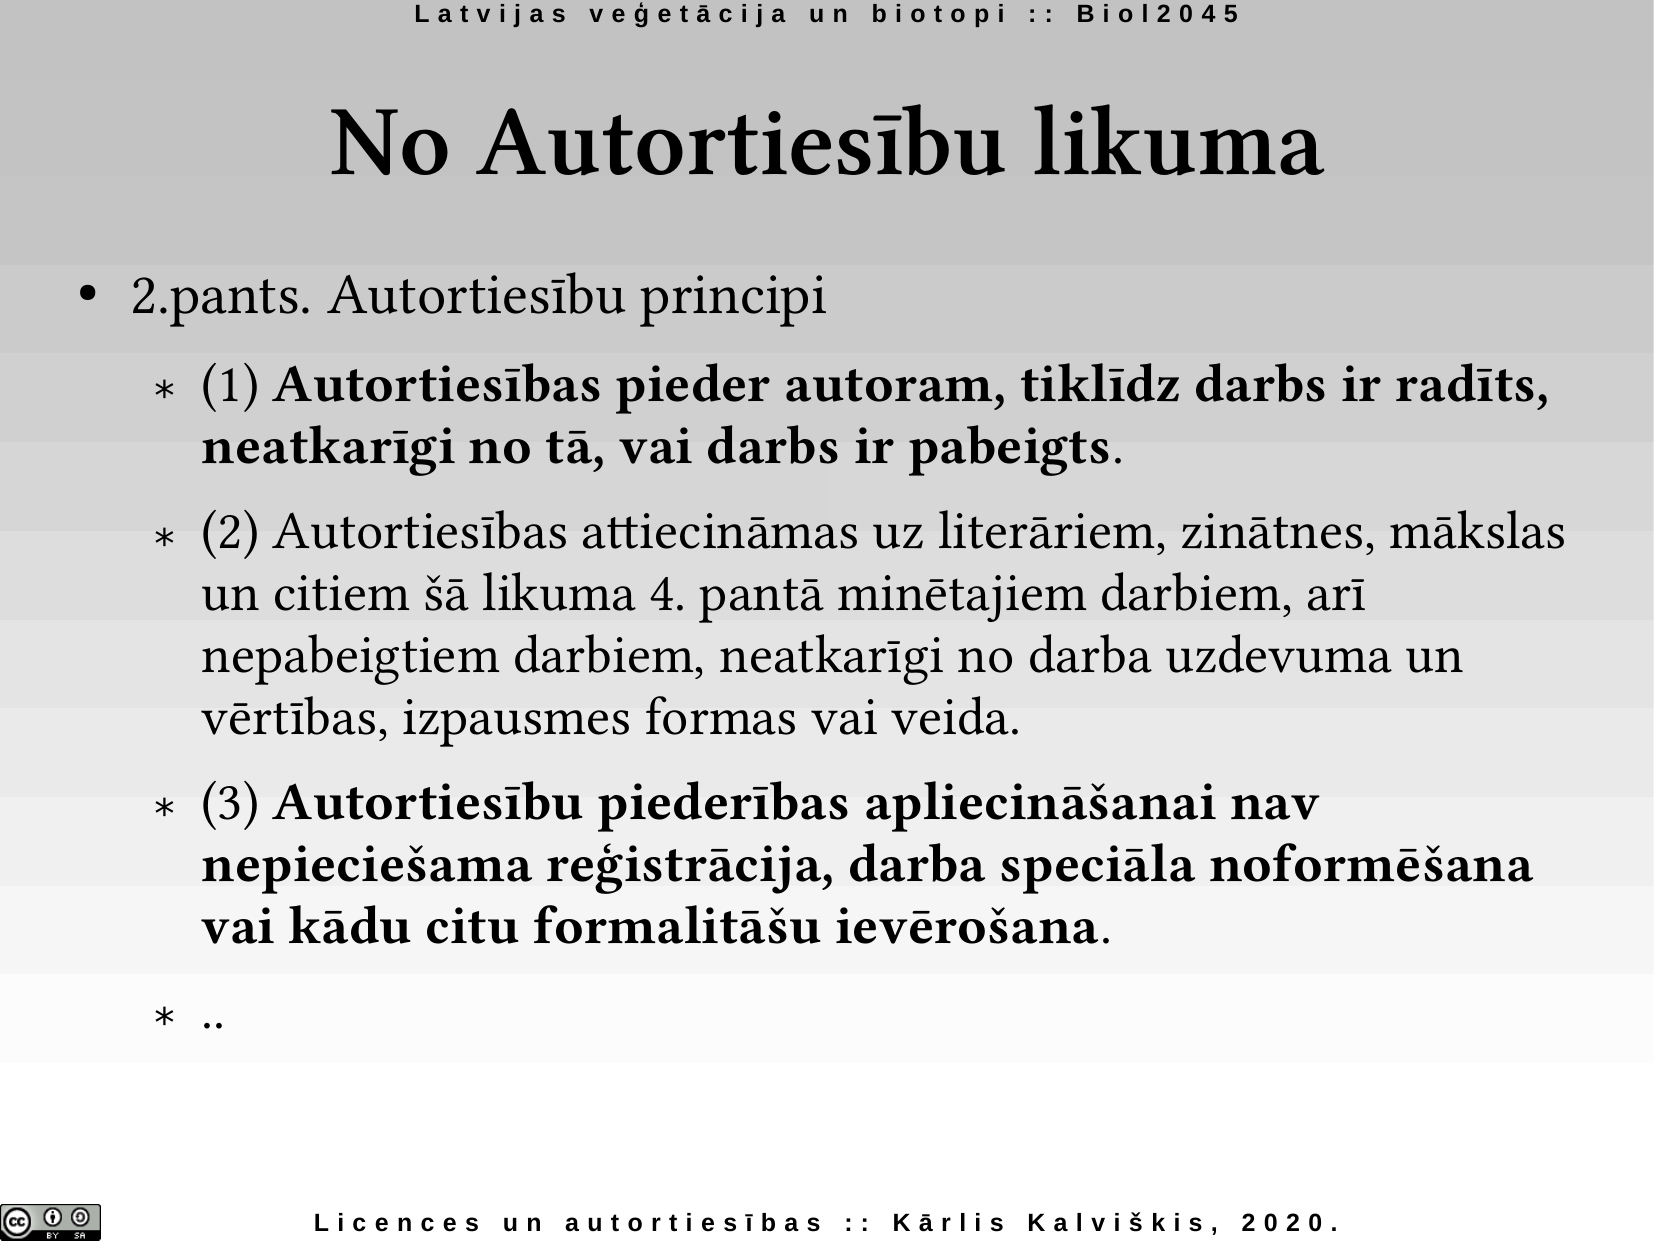

# No Autortiesību likuma
2.pants. Autortiesību principi
(1) Autortiesības pieder autoram, tiklīdz darbs ir radīts, neatkarīgi no tā, vai darbs ir pabeigts.
(2) Autortiesības attiecināmas uz literāriem, zinātnes, mākslas un citiem šā likuma 4. pantā minētajiem darbiem, arī nepabeigtiem darbiem, neatkarīgi no darba uzdevuma un vērtības, izpausmes formas vai veida.
(3) Autortiesību piederības apliecināšanai nav nepieciešama reģistrācija, darba speciāla noformēšana vai kādu citu formalitāšu ievērošana.
..